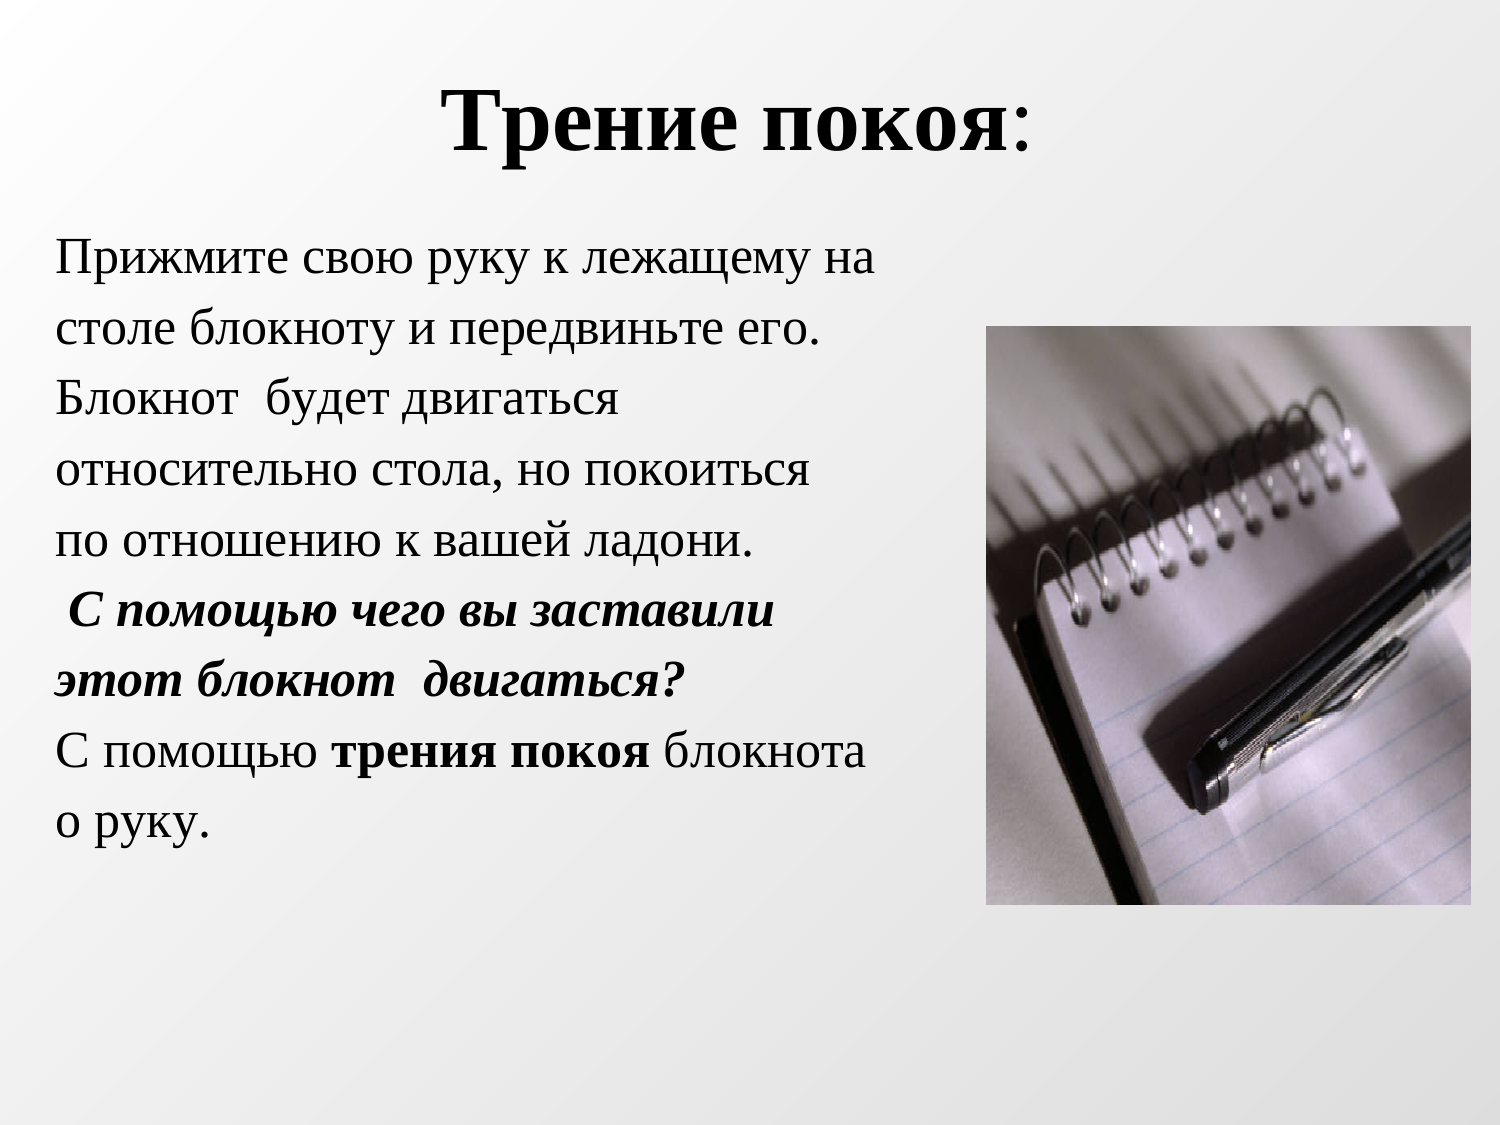

# Трение покоя:
Прижмите свою руку к лежащему на
столе блокноту и передвиньте его.
Блокнот будет двигаться
относительно стола, но покоиться
по отношению к вашей ладони.
 С помощью чего вы заставили
этот блокнот двигаться?
С помощью трения покоя блокнота
о руку.